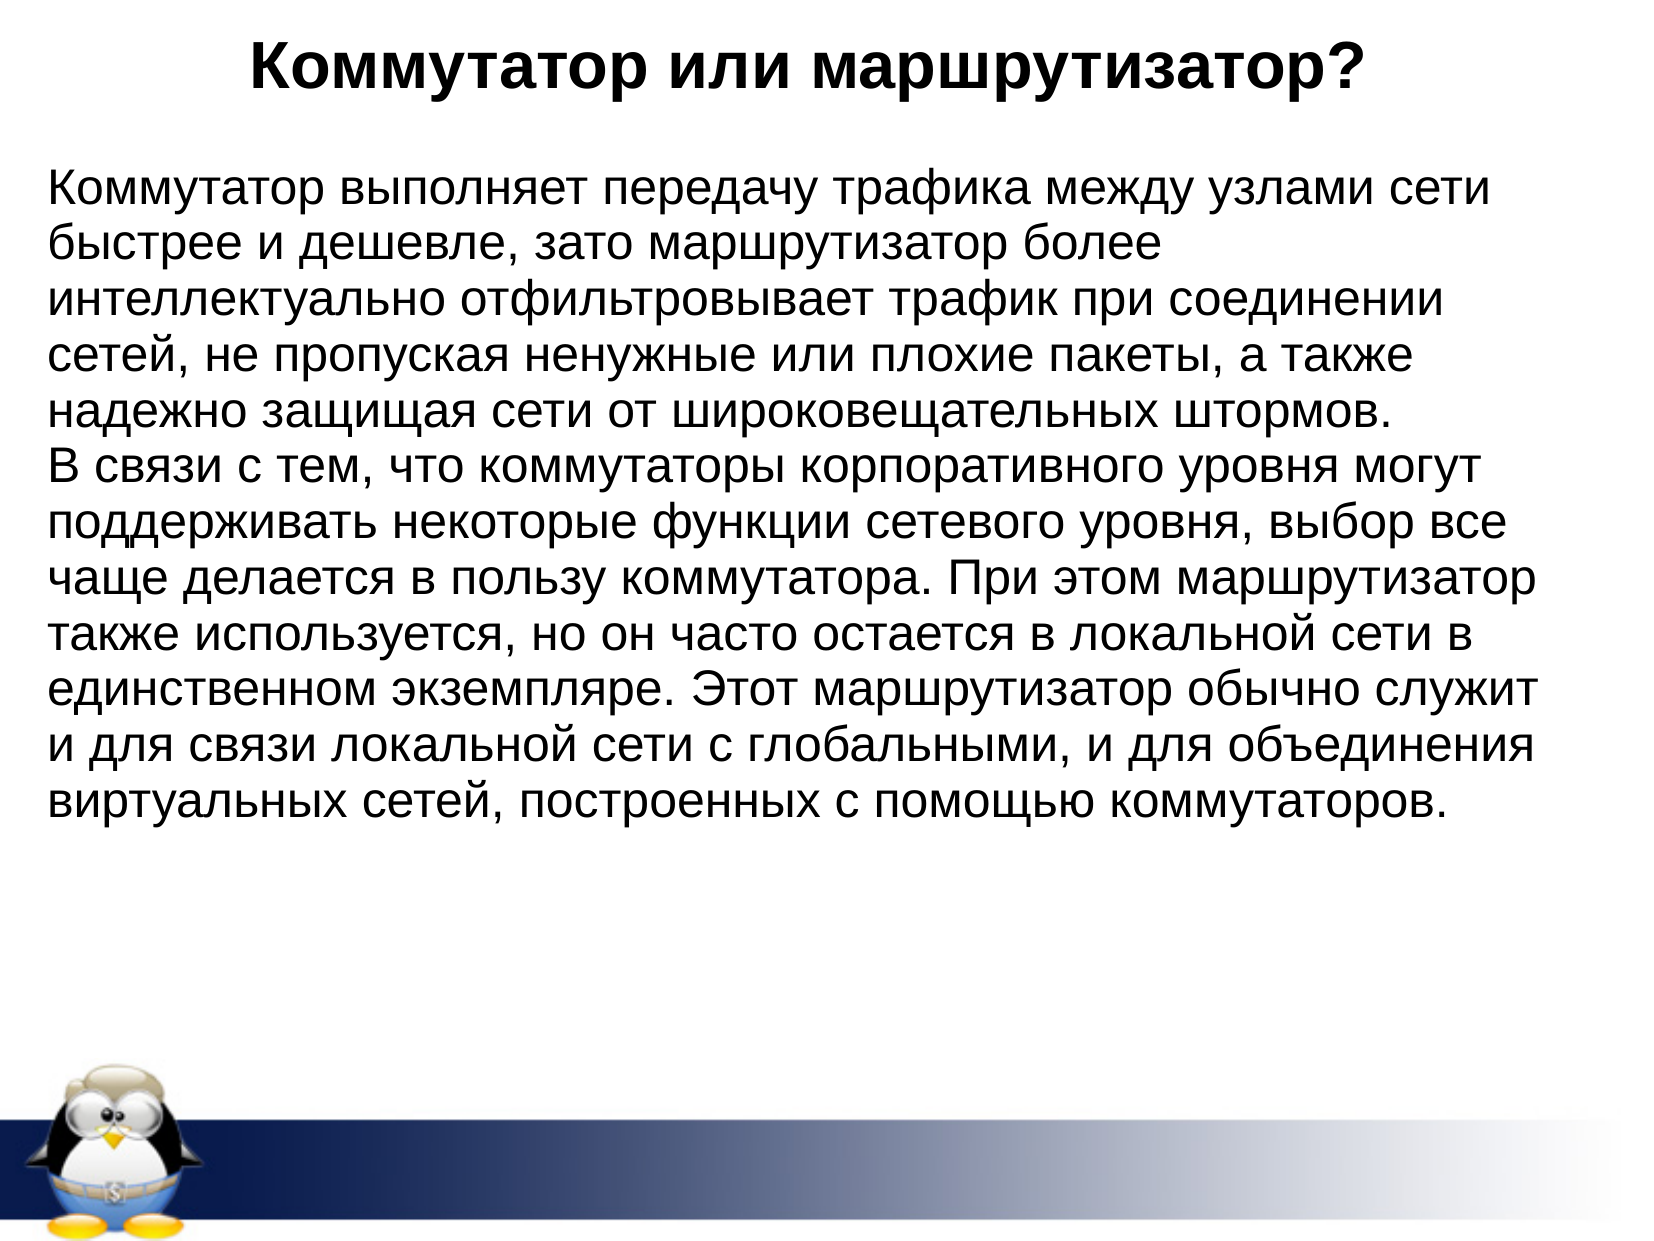

Коммутатор или маршрутизатор?
Коммутатор выполняет передачу трафика между узлами сети быстрее и дешевле, зато маршрутизатор более интеллектуально отфильтровывает трафик при соединении сетей, не пропуская ненужные или плохие пакеты, а также надежно защищая сети от широковещательных штормов.
В связи с тем, что коммутаторы корпоративного уровня могут поддерживать некоторые функции сетевого уровня, выбор все чаще делается в пользу коммутатора. При этом маршрутизатор также используется, но он часто остается в локальной сети в единственном экземпляре. Этот маршрутизатор обычно служит и для связи локальной сети с глобальными, и для объединения виртуальных сетей, построенных с помощью коммутаторов.